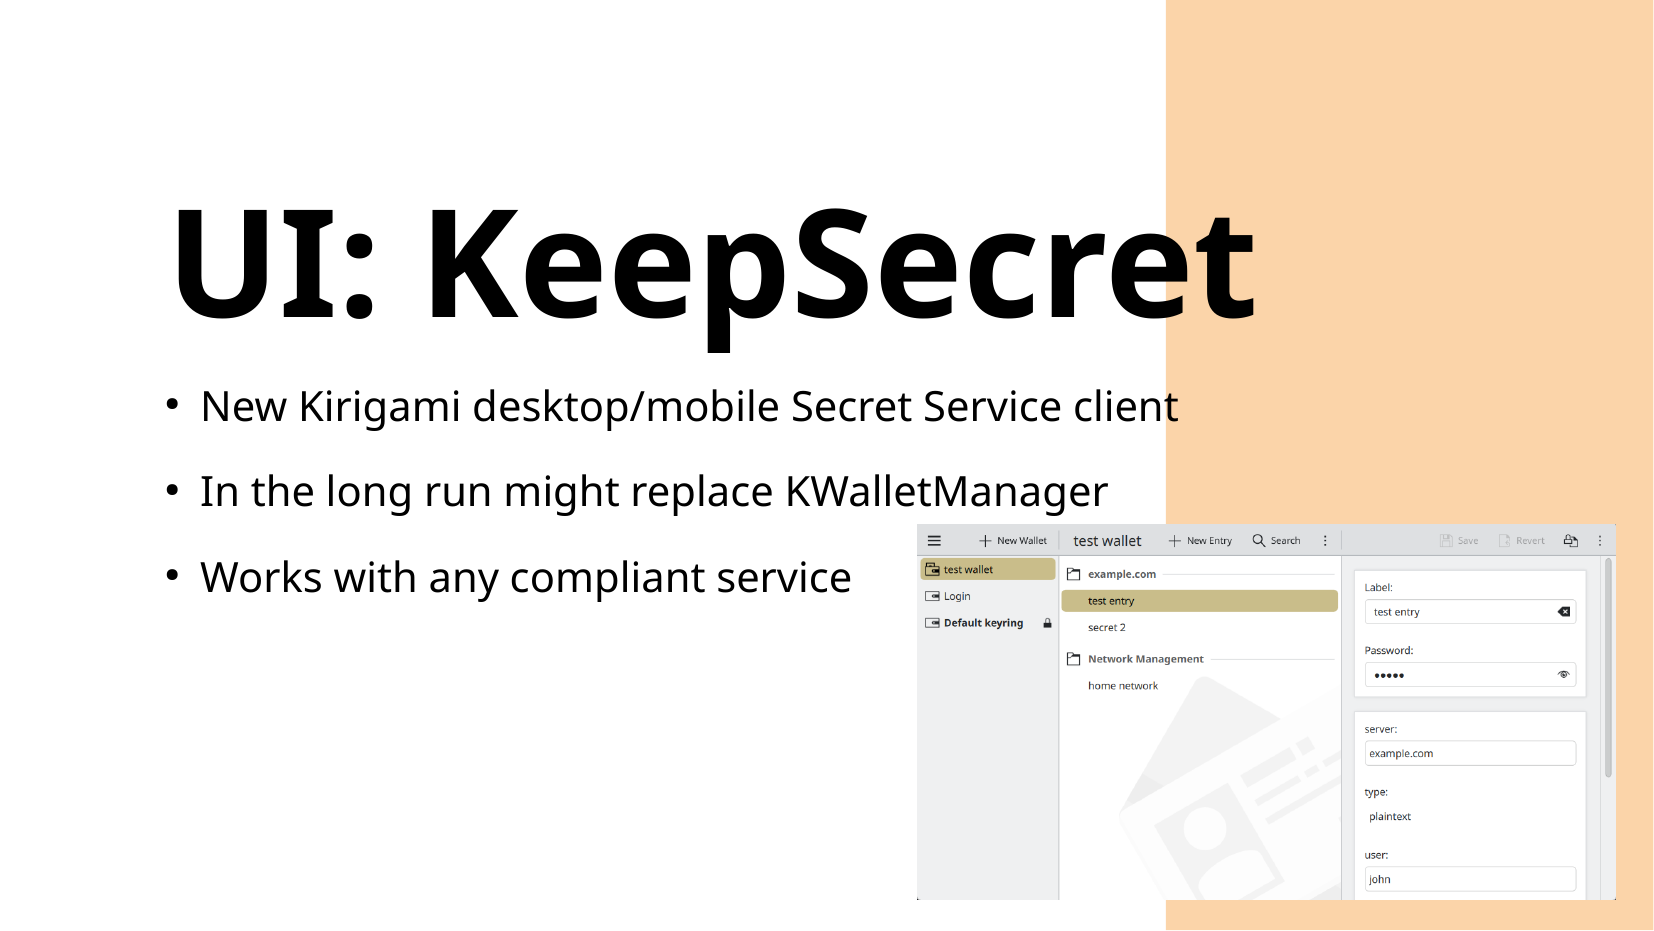

UI: KeepSecret
New Kirigami desktop/mobile Secret Service client
In the long run might replace KWalletManager
Works with any compliant service